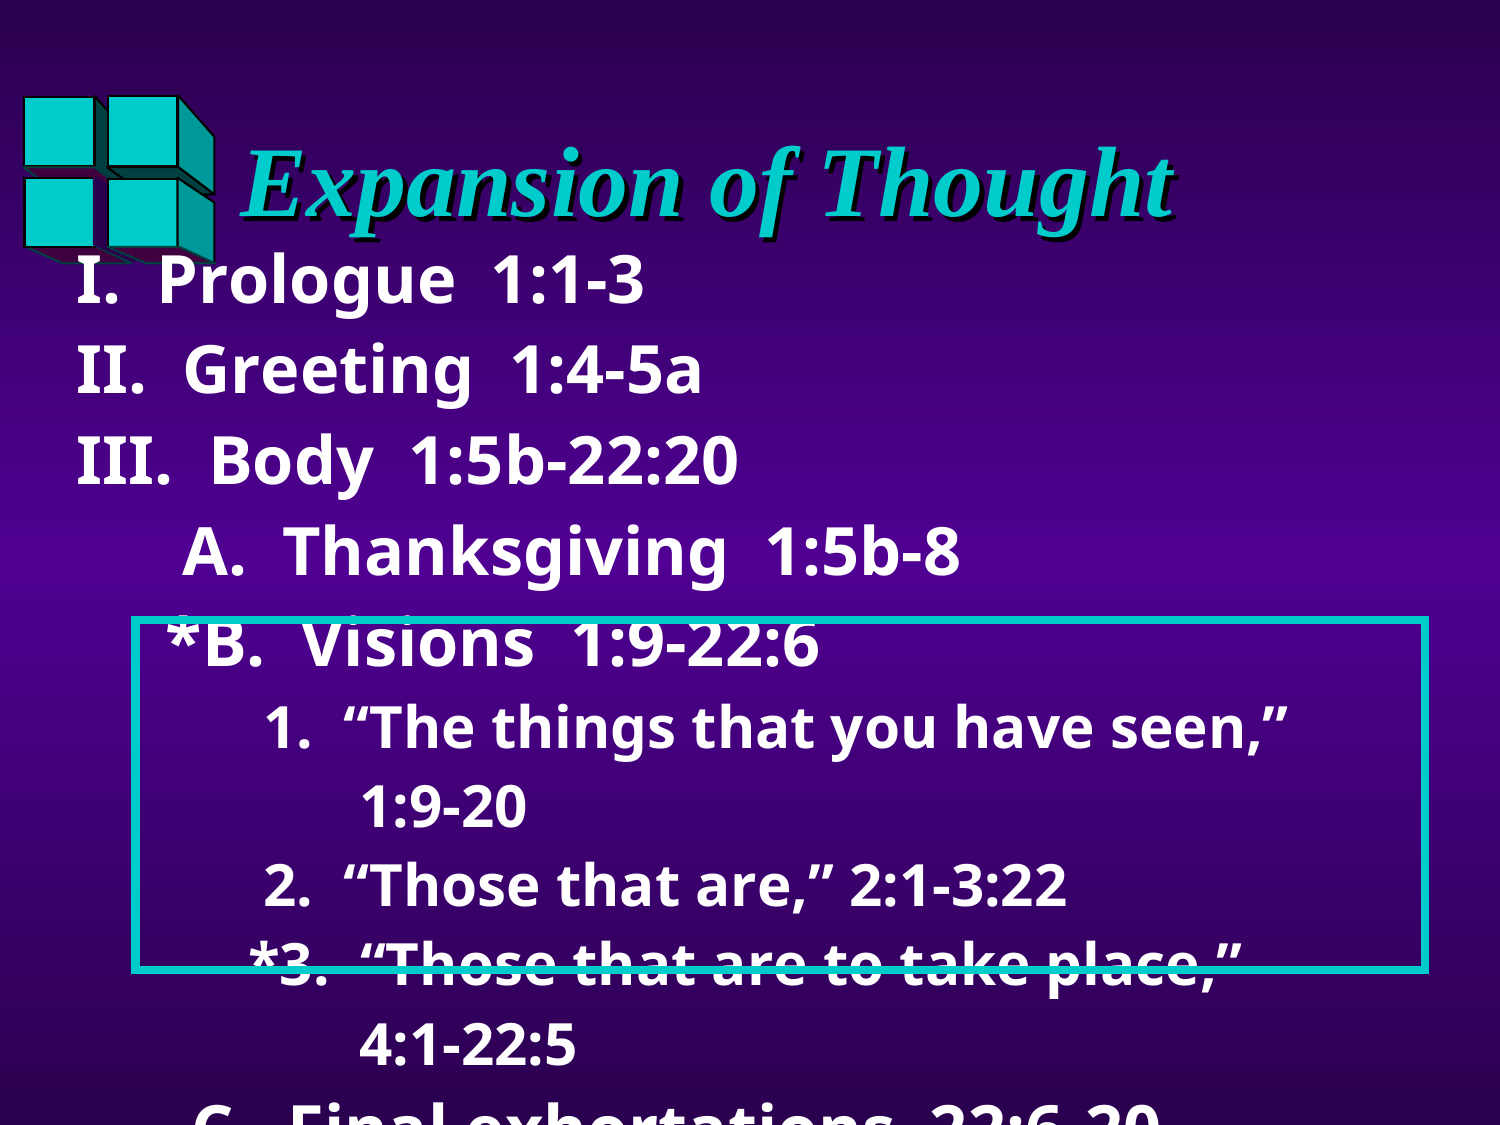

# Expansion of Thought
I. Prologue 1:1-3
II. Greeting 1:4-5a
III. Body 1:5b-22:20
 A. Thanksgiving 1:5b-8
 *B. Visions 1:9-22:6
 1. “The things that you have seen,”
 1:9-20
 2. “Those that are,” 2:1-3:22
 *3. “Those that are to take place,”
 4:1-22:5
	C. Final exhortations 22:6-20
IV. Closing salutation 22:21